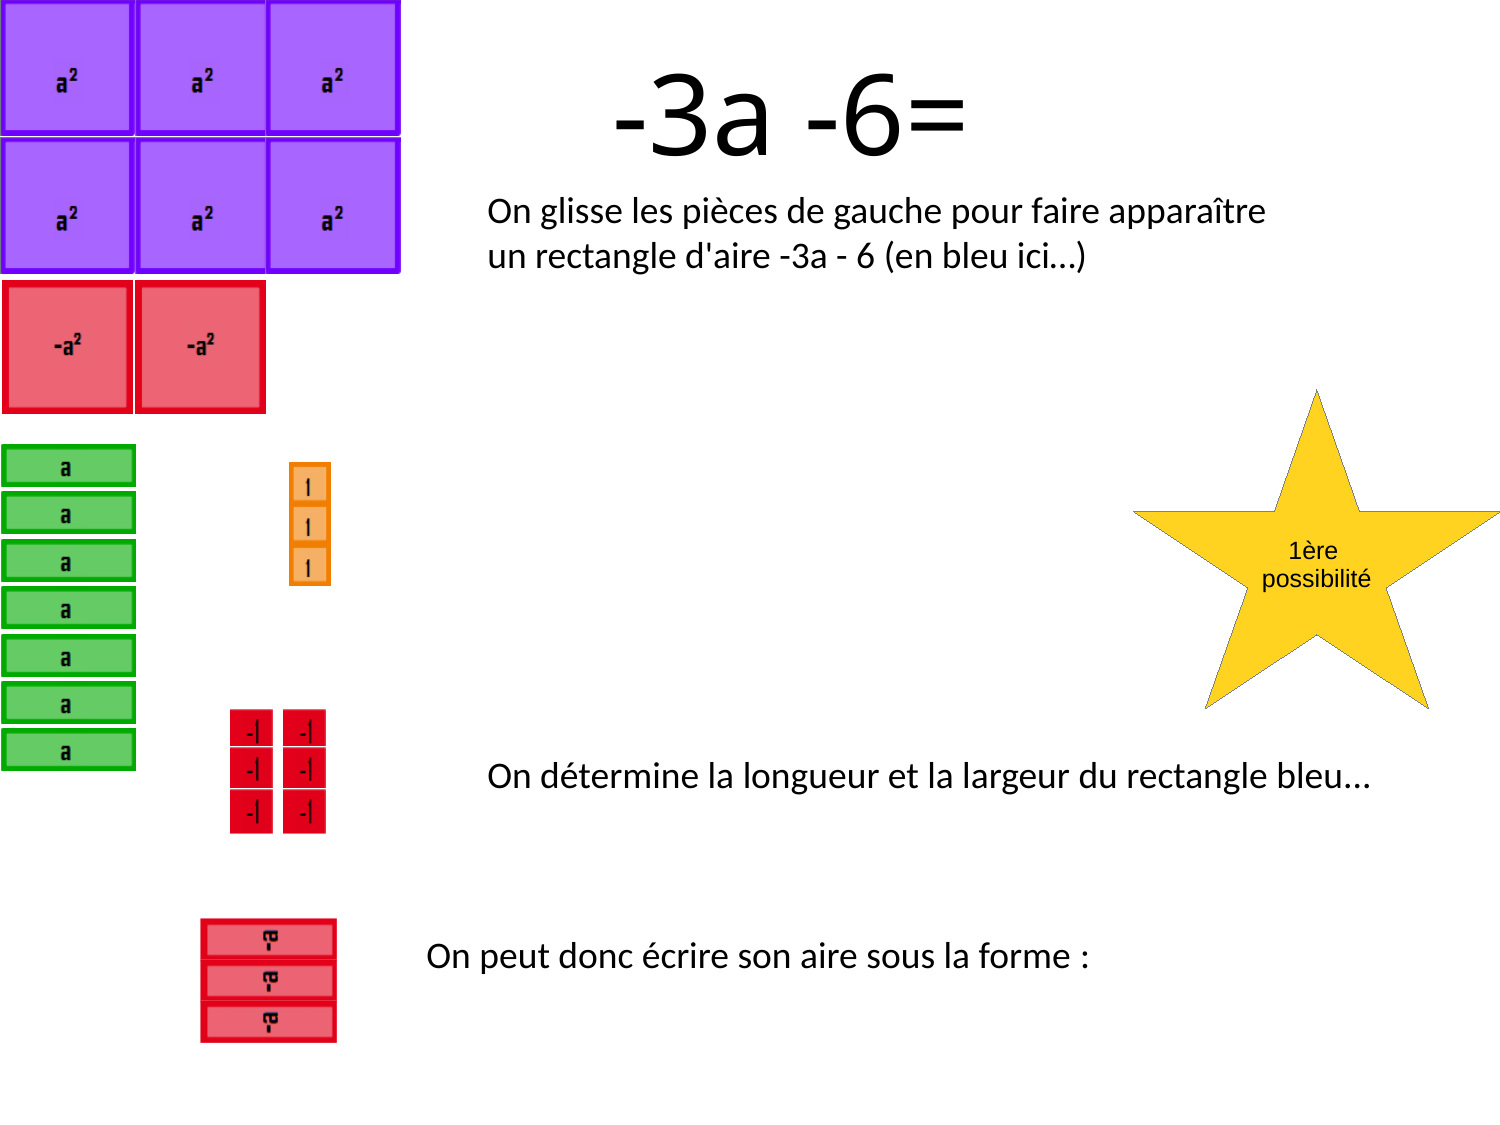

-3a -6=
On glisse les pièces de gauche pour faire apparaître
un rectangle d'aire -3a - 6 (en bleu ici…)
1ère
possibilité
On détermine la longueur et la largeur du rectangle bleu...
On peut donc écrire son aire sous la forme :